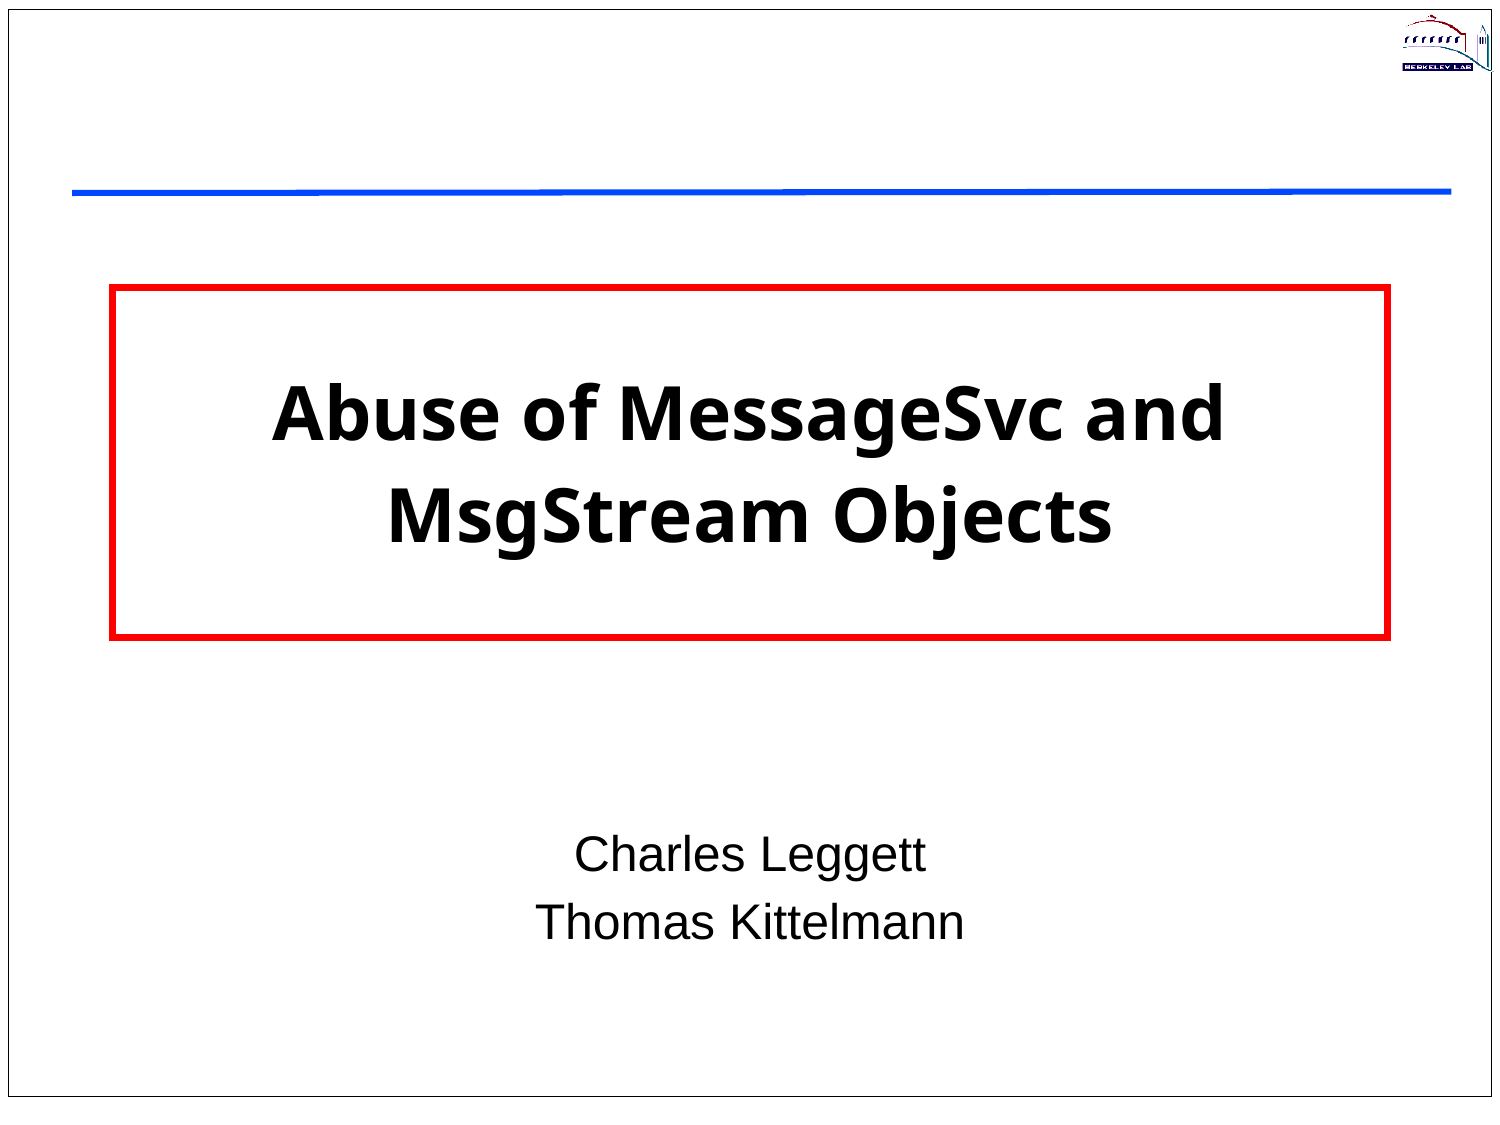

# Abuse of MessageSvc and MsgStream Objects
Charles Leggett
Thomas Kittelmann